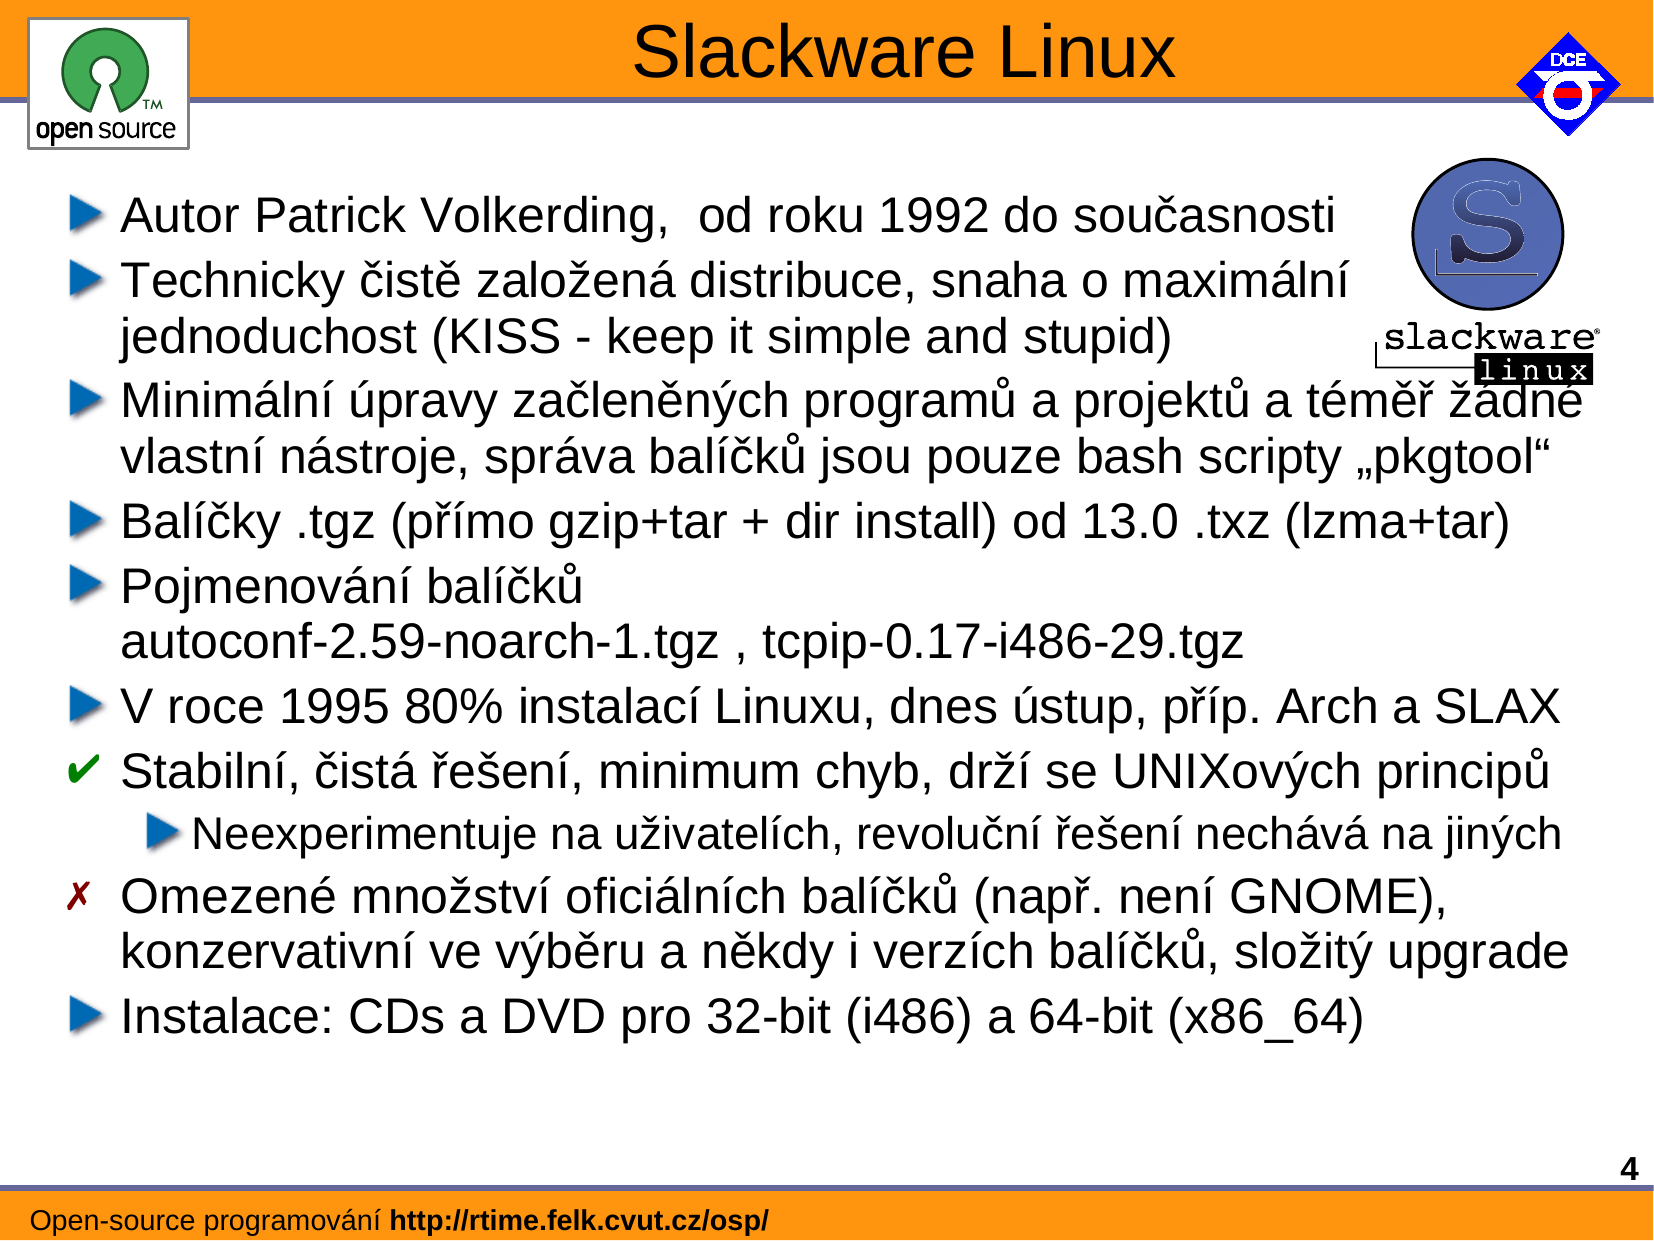

# Slackware Linux
Autor Patrick Volkerding, od roku 1992 do současnosti
Technicky čistě založená distribuce, snaha o maximální
jednoduchost (KISS - keep it simple and stupid)
Minimální úpravy začleněných programů a projektů a téměř žádné vlastní nástroje, správa balíčků jsou pouze bash scripty „pkgtool“
Balíčky .tgz (přímo gzip+tar + dir install) od 13.0 .txz (lzma+tar)
Pojmenování balíčků
autoconf-2.59-noarch-1.tgz , tcpip-0.17-i486-29.tgz
V roce 1995 80% instalací Linuxu, dnes ústup, příp. Arch a SLAX
Stabilní, čistá řešení, minimum chyb, drží se UNIXových principů
Neexperimentuje na uživatelích, revoluční řešení nechává na jiných
Omezené množství oficiálních balíčků (např. není GNOME), konzervativní ve výběru a někdy i verzích balíčků, složitý upgrade
Instalace: CDs a DVD pro 32-bit (i486) a 64-bit (x86_64)